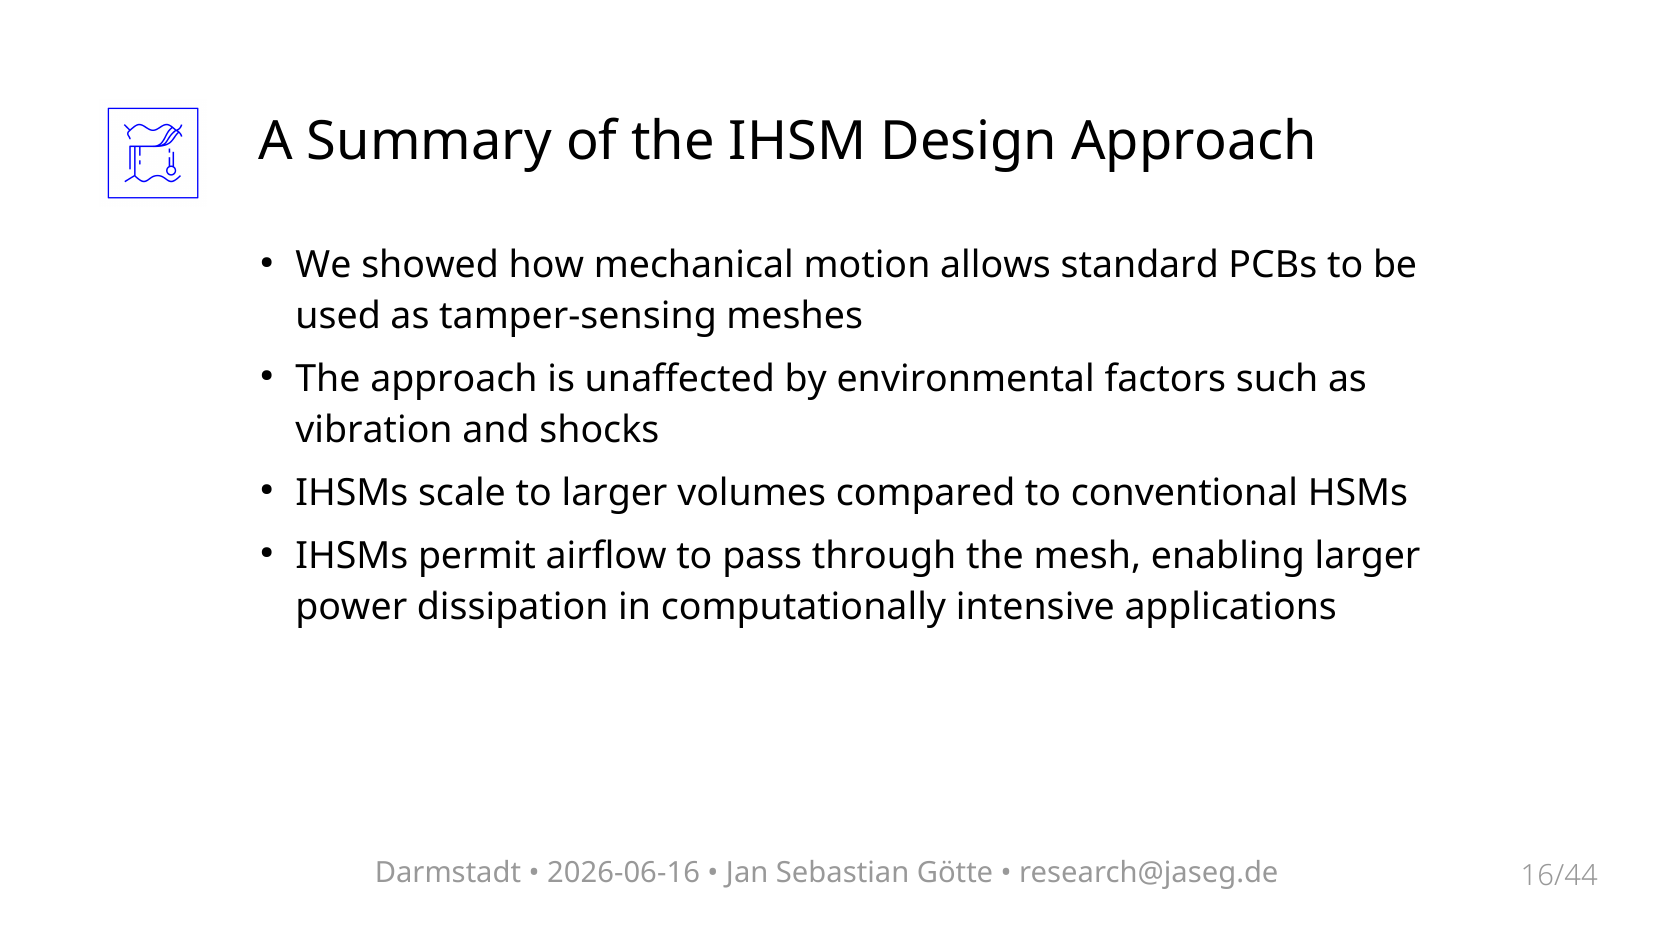

A Summary of the IHSM Design Approach
We showed how mechanical motion allows standard PCBs to be used as tamper-sensing meshes
The approach is unaffected by environmental factors such as vibration and shocks
IHSMs scale to larger volumes compared to conventional HSMs
IHSMs permit airflow to pass through the mesh, enabling larger power dissipation in computationally intensive applications